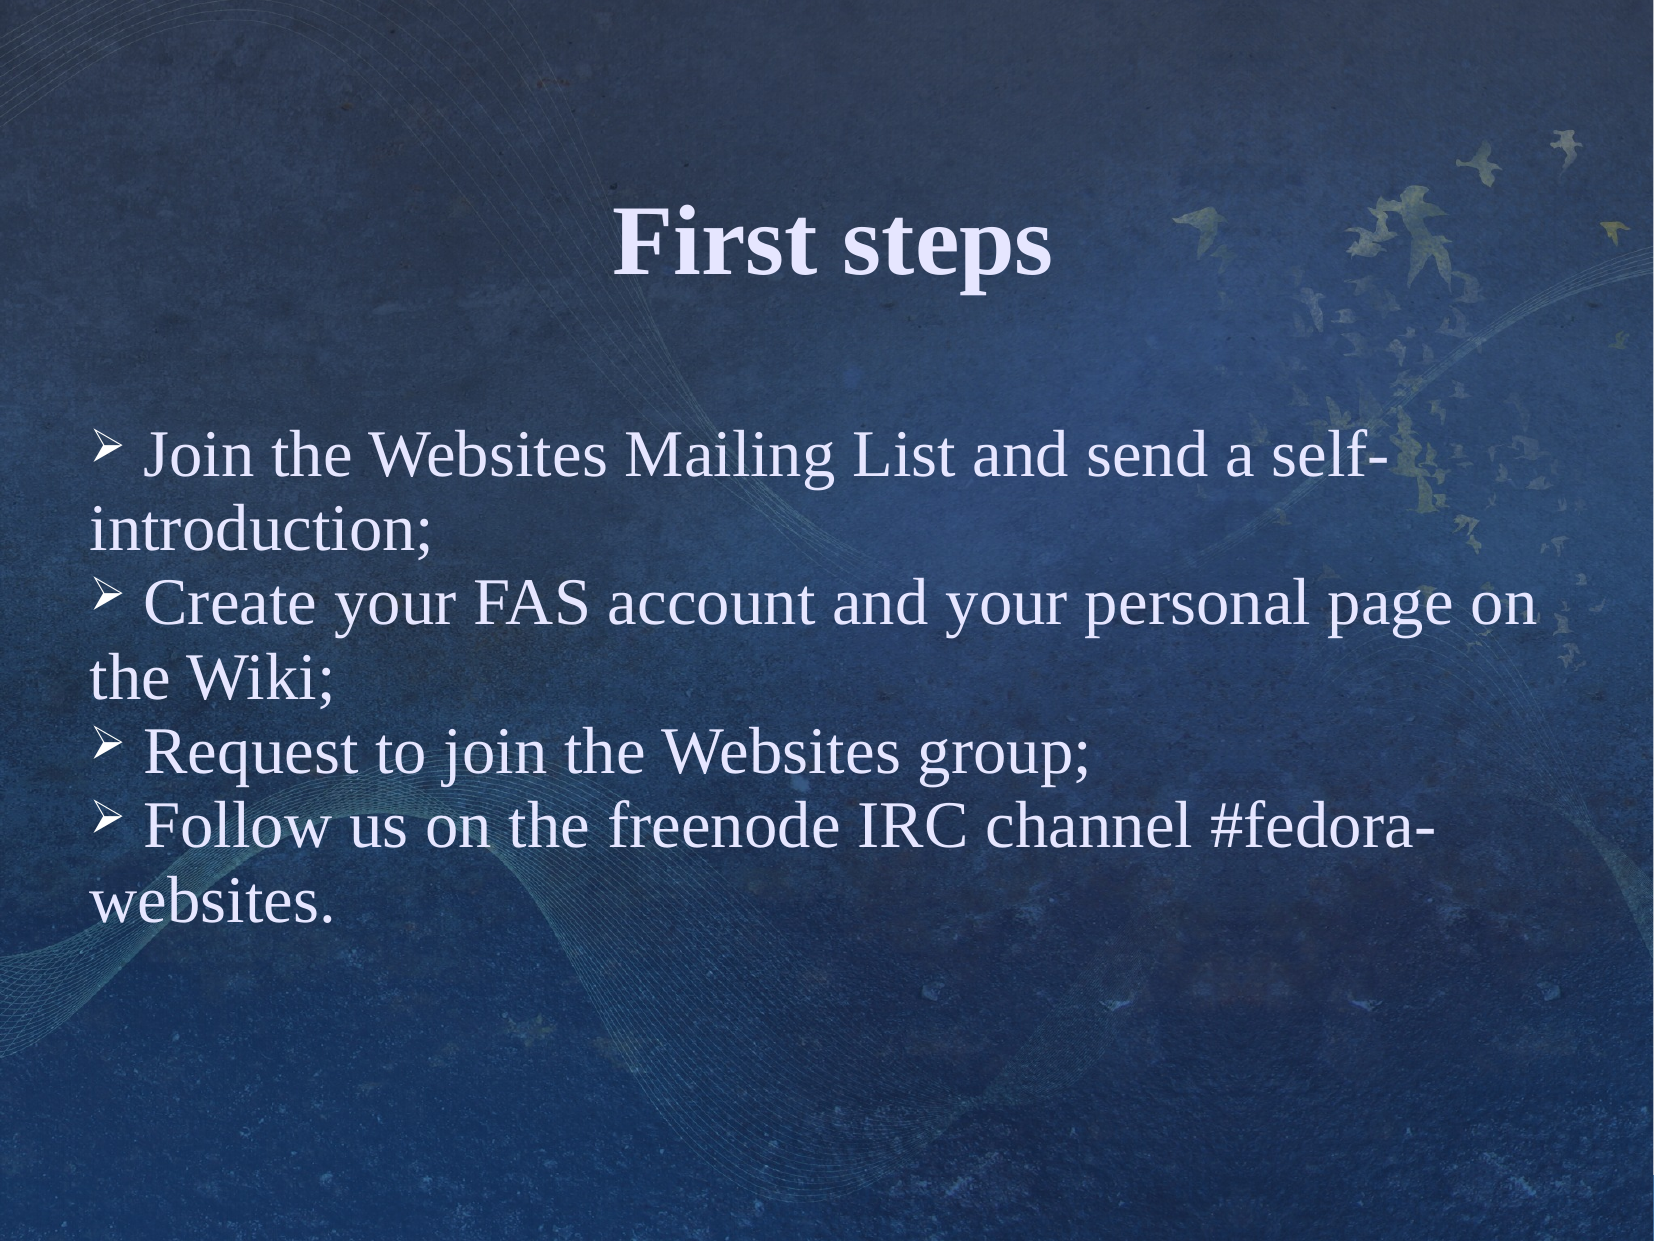

First steps
 Join the Websites Mailing List and send a self-introduction;
 Create your FAS account and your personal page on the Wiki;
 Request to join the Websites group;
 Follow us on the freenode IRC channel #fedora-websites.